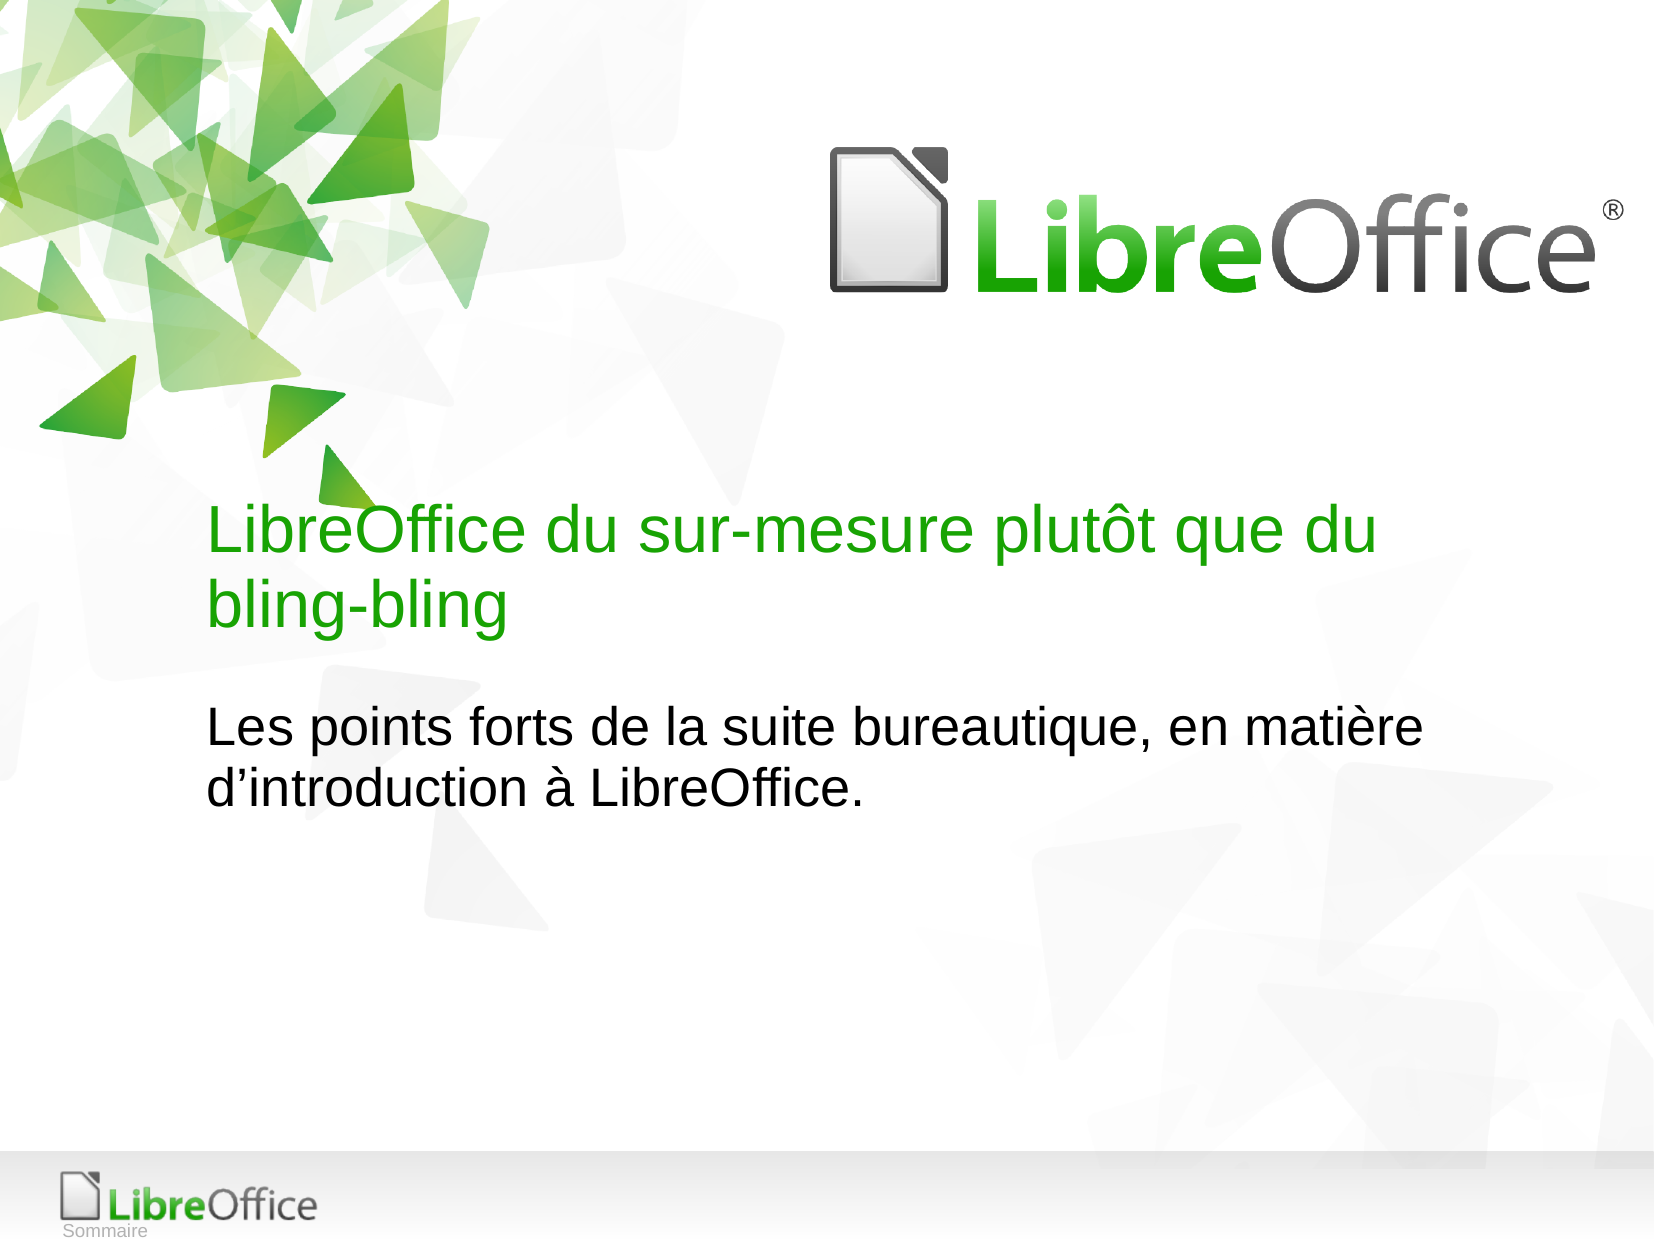

# LibreOffice du sur-mesure plutôt que du bling-bling
Les points forts de la suite bureautique, en matière d’introduction à LibreOffice.